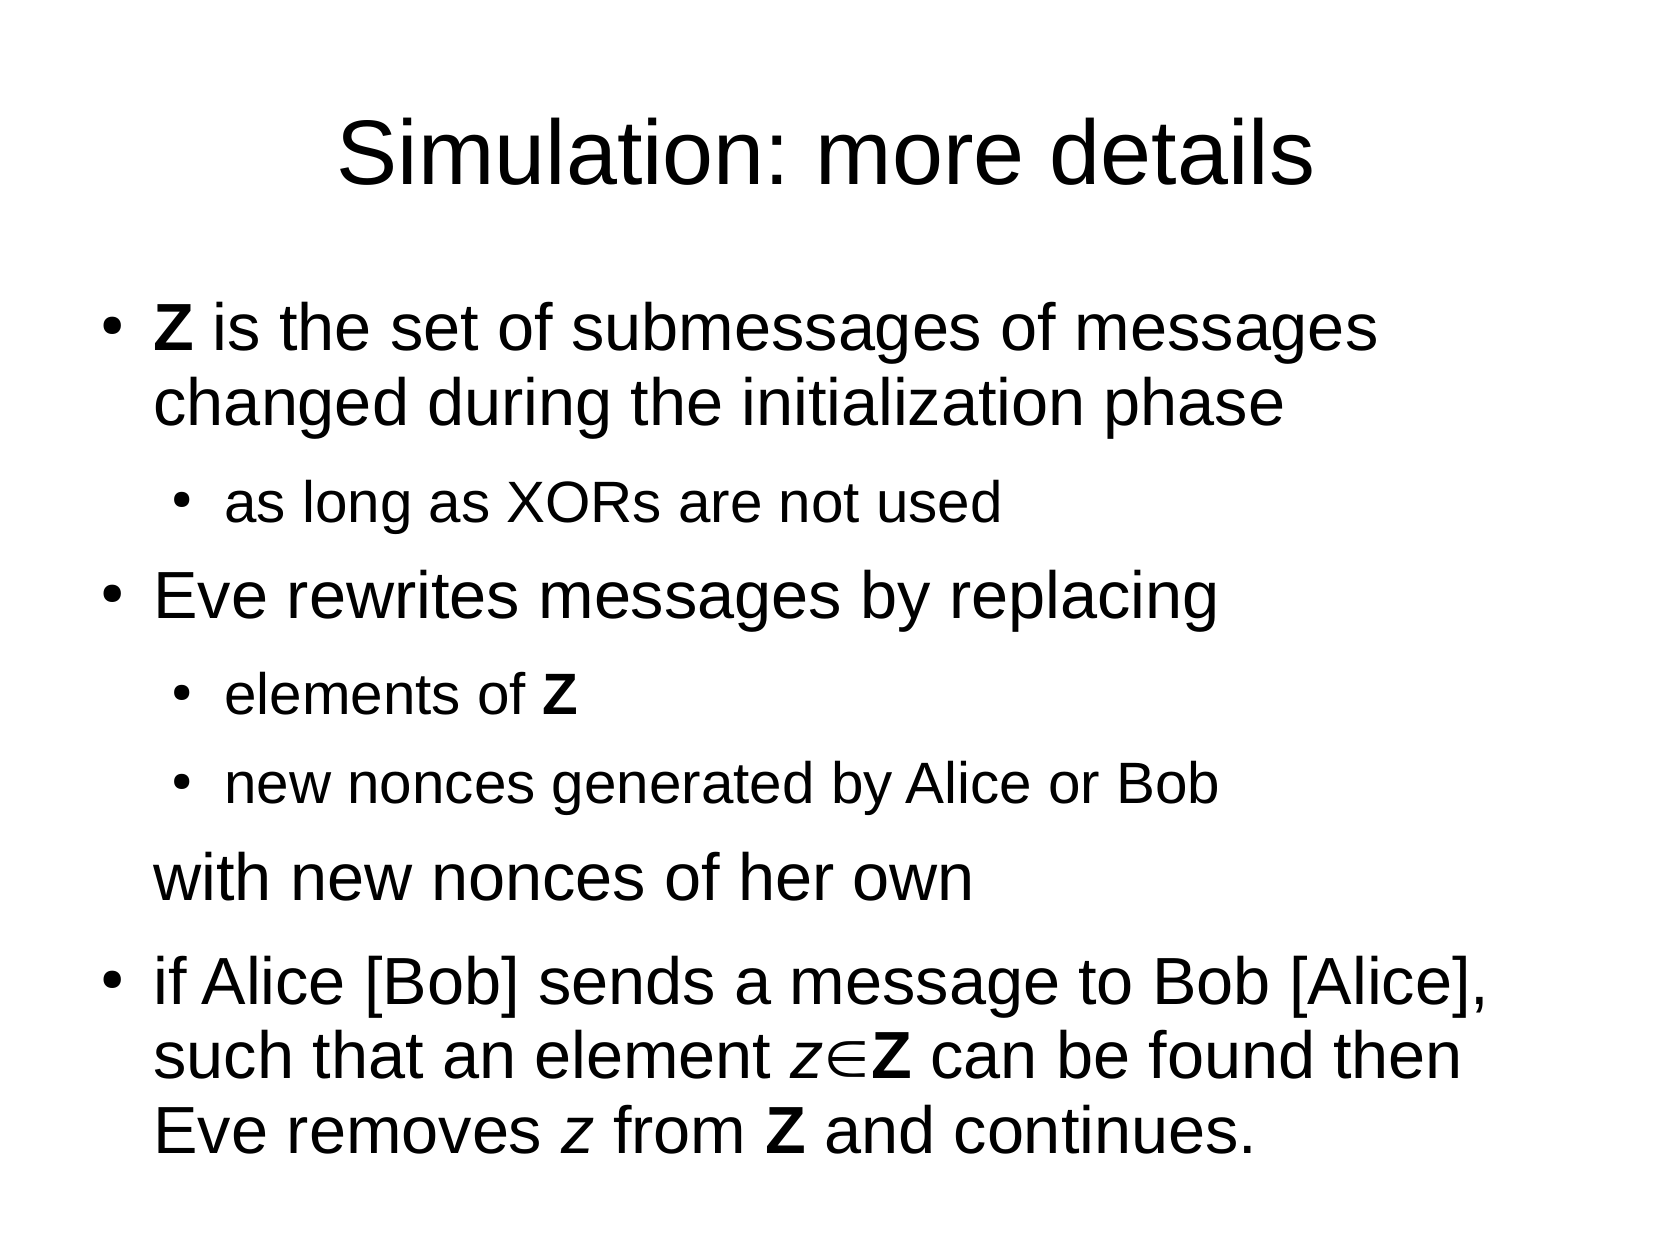

# Simulation: more details
Z is the set of submessages of messages changed during the initialization phase
as long as XORs are not used
Eve rewrites messages by replacing
elements of Z
new nonces generated by Alice or Bob
with new nonces of her own
if Alice [Bob] sends a message to Bob [Alice], such that an element z∈Z can be found then Eve removes z from Z and continues.